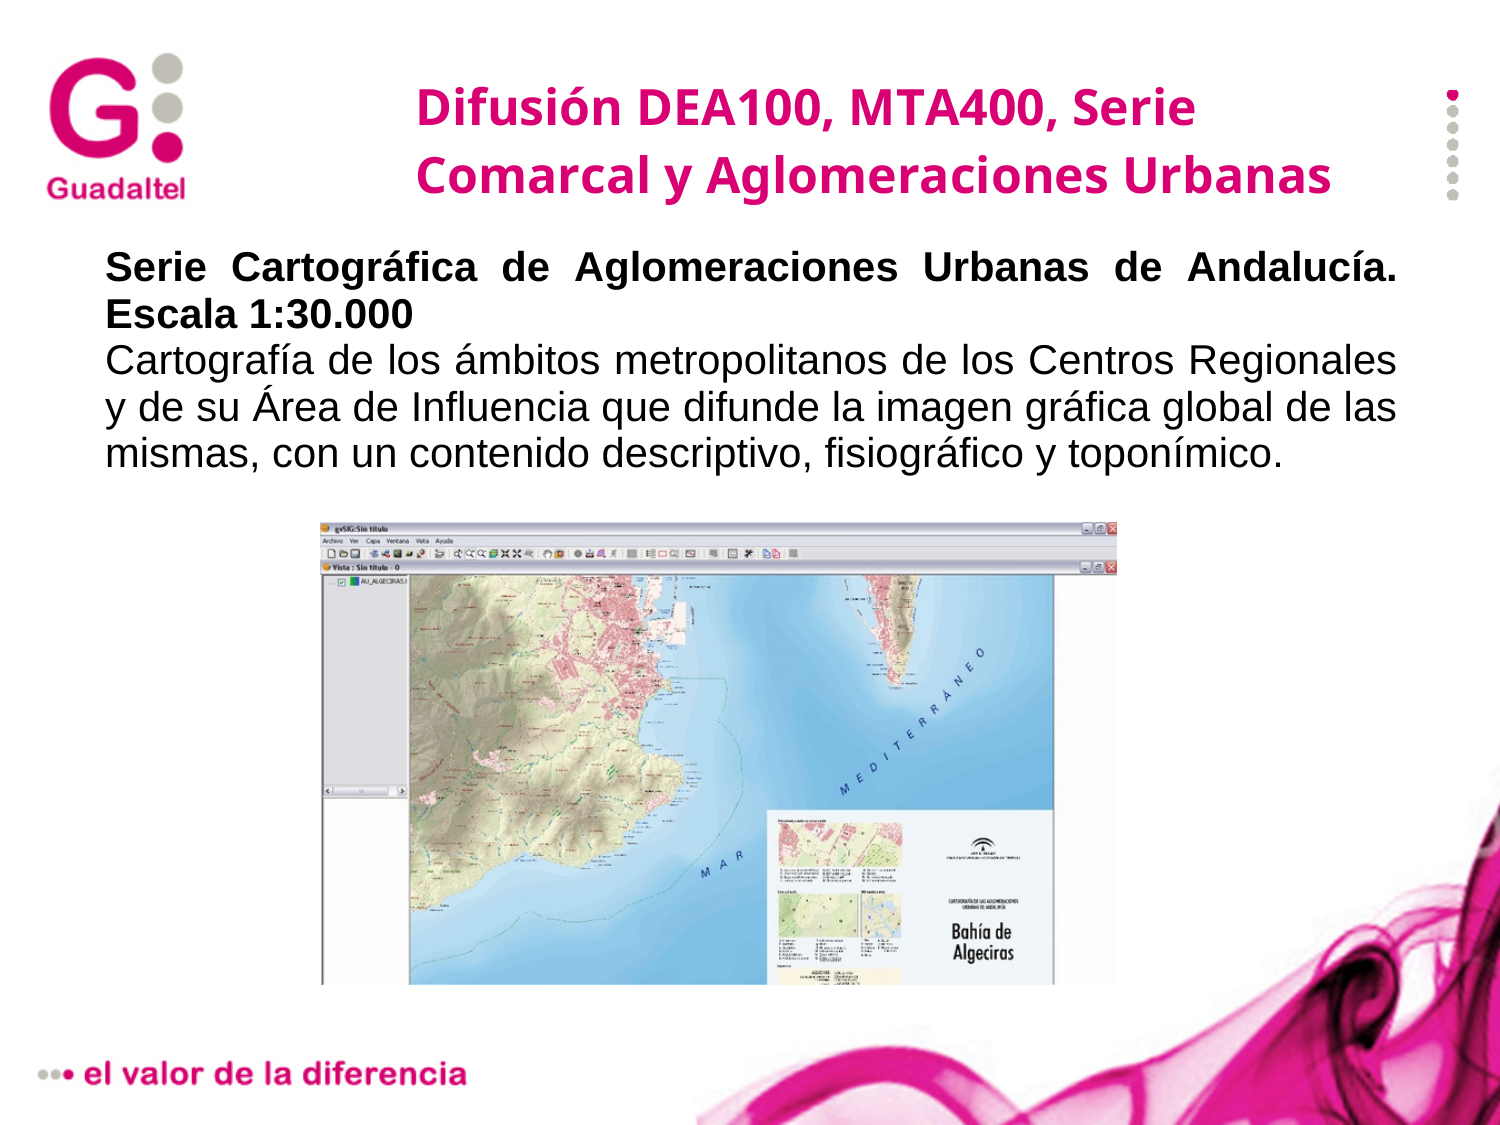

Difusión DEA100, MTA400, Serie
Comarcal y Aglomeraciones Urbanas
Serie Cartográfica de Aglomeraciones Urbanas de Andalucía. Escala 1:30.000
Cartografía de los ámbitos metropolitanos de los Centros Regionales y de su Área de Influencia que difunde la imagen gráfica global de las mismas, con un contenido descriptivo, fisiográfico y toponímico.